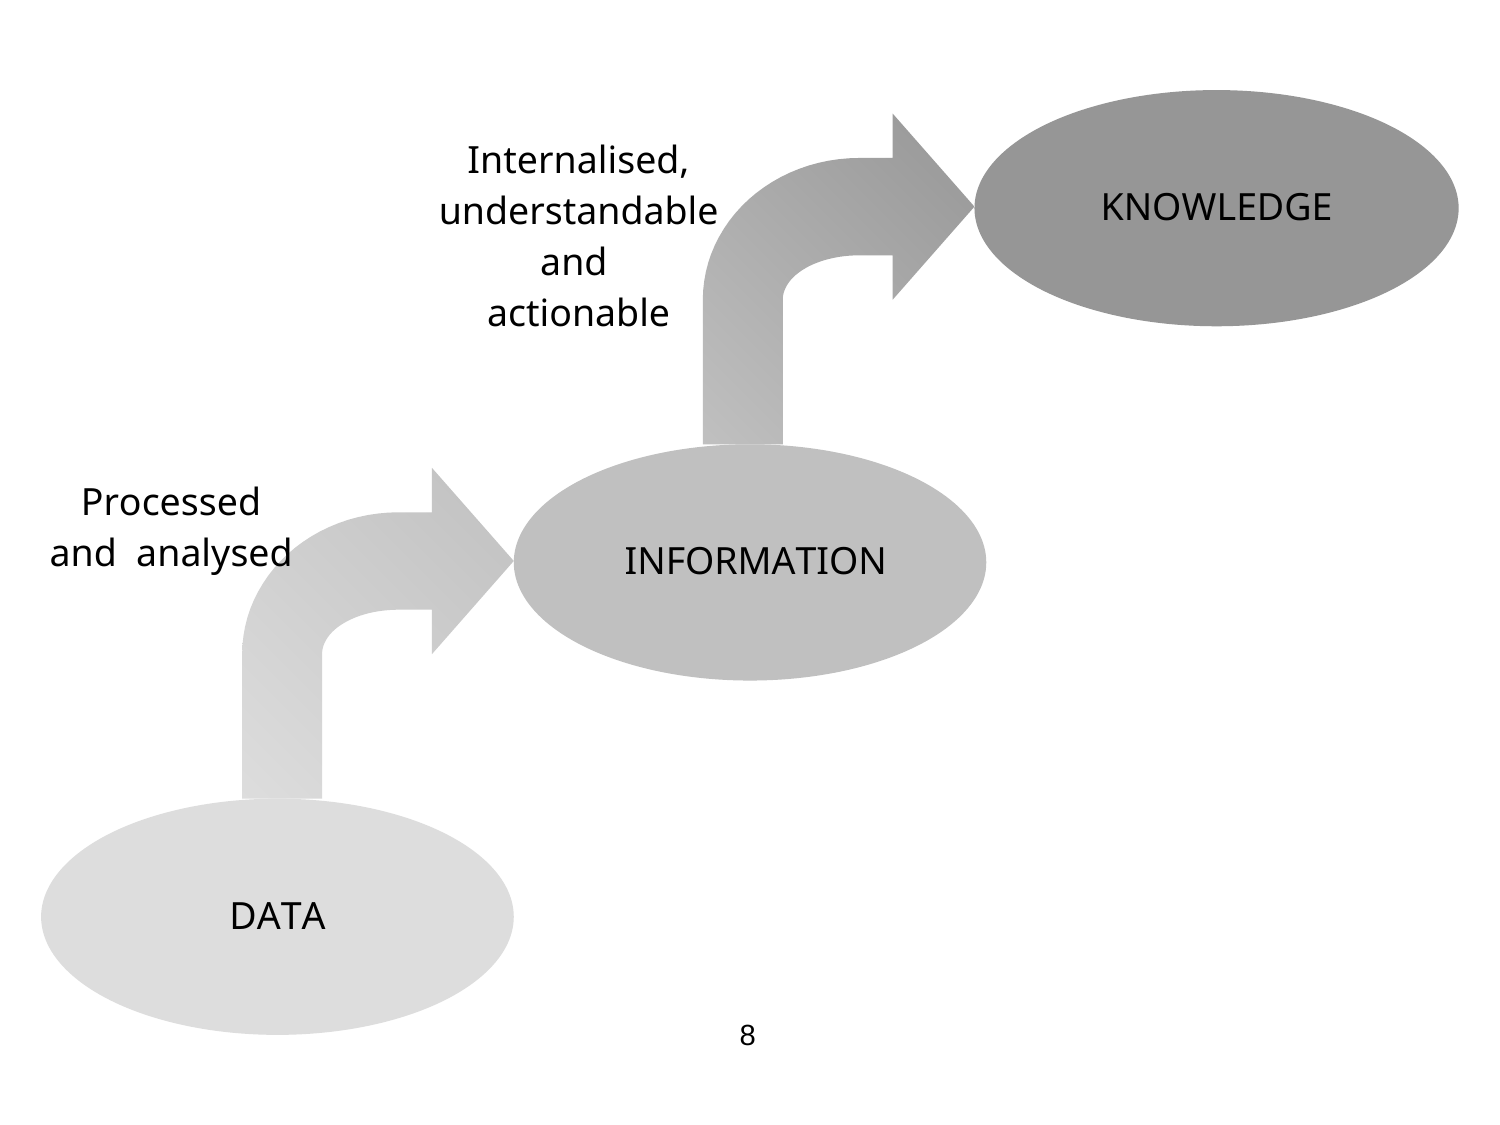

Internalised, understandable and
actionable
KNOWLEDGE
Processed and analysed
INFORMATION
DATA
8